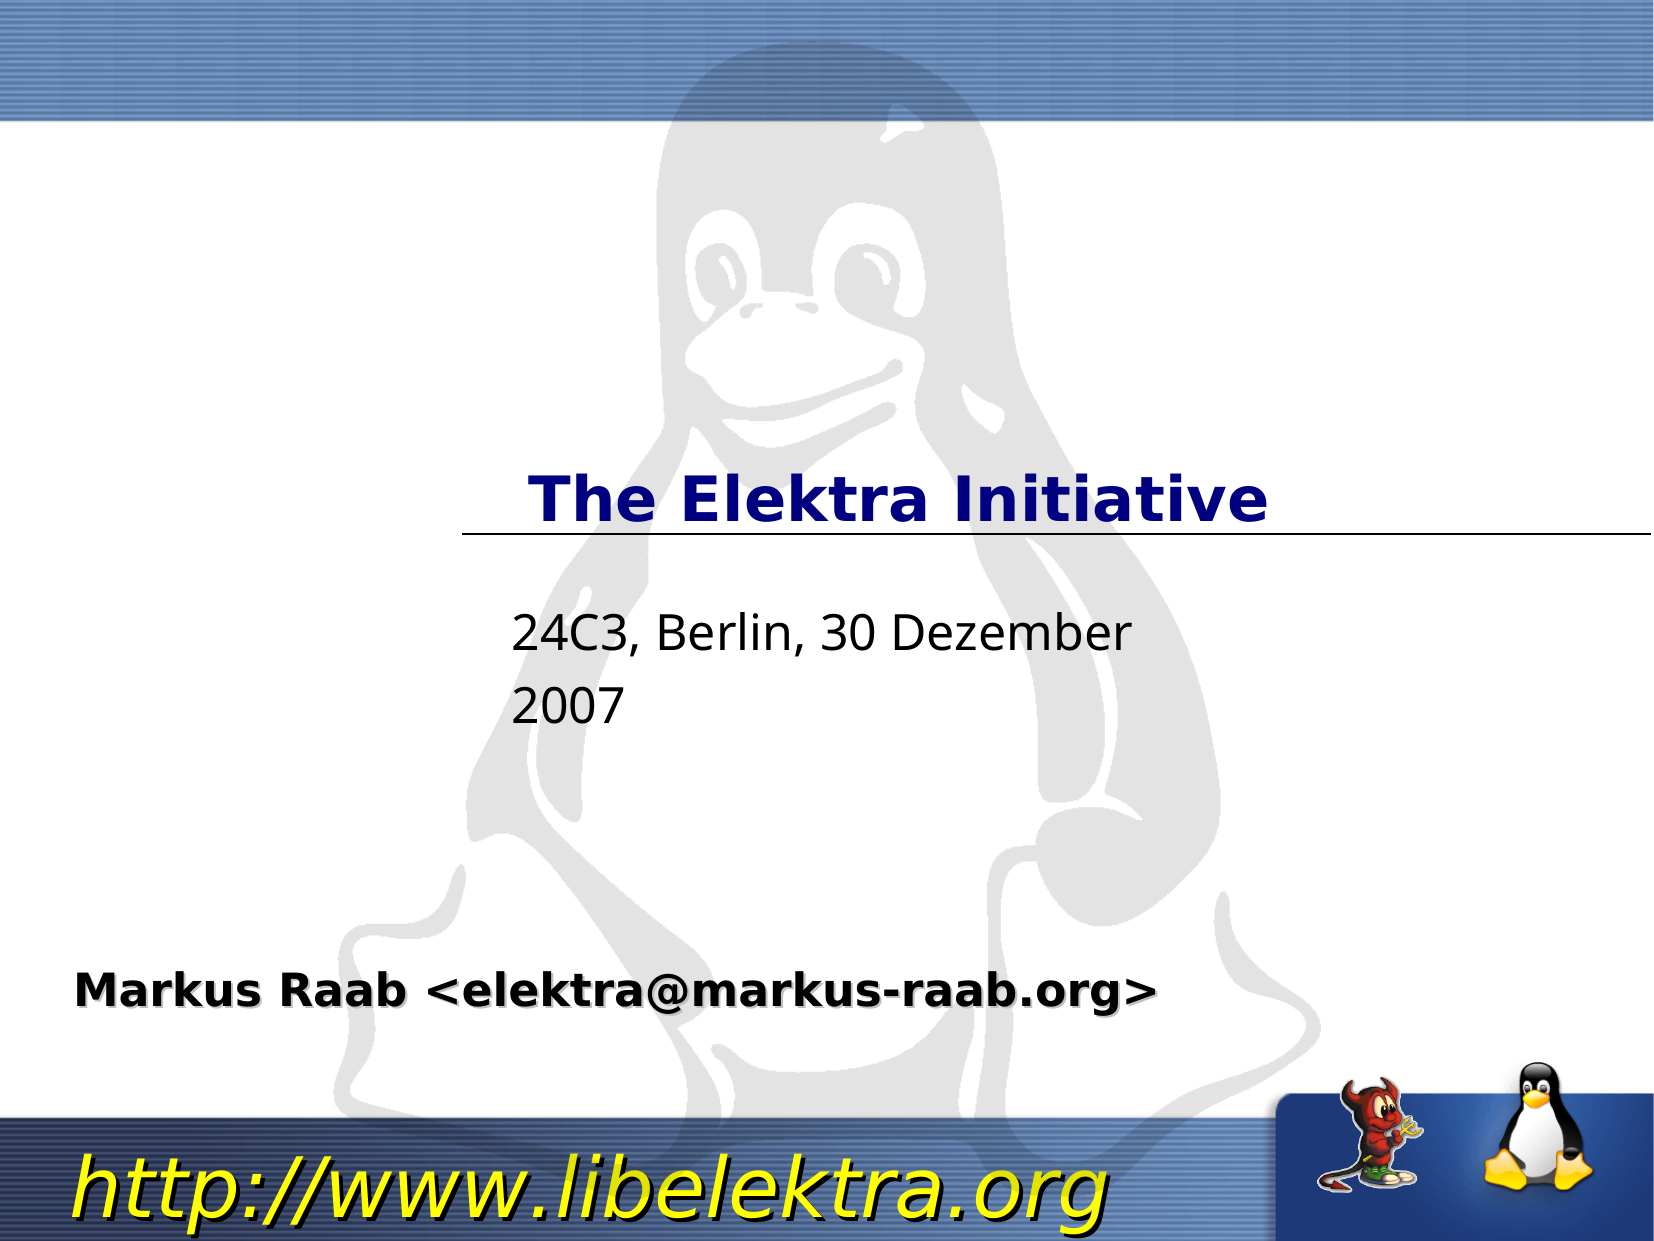

The Elektra Initiative
24C3, Berlin, 30 Dezember 2007
Markus Raab <elektra@markus-raab.org>